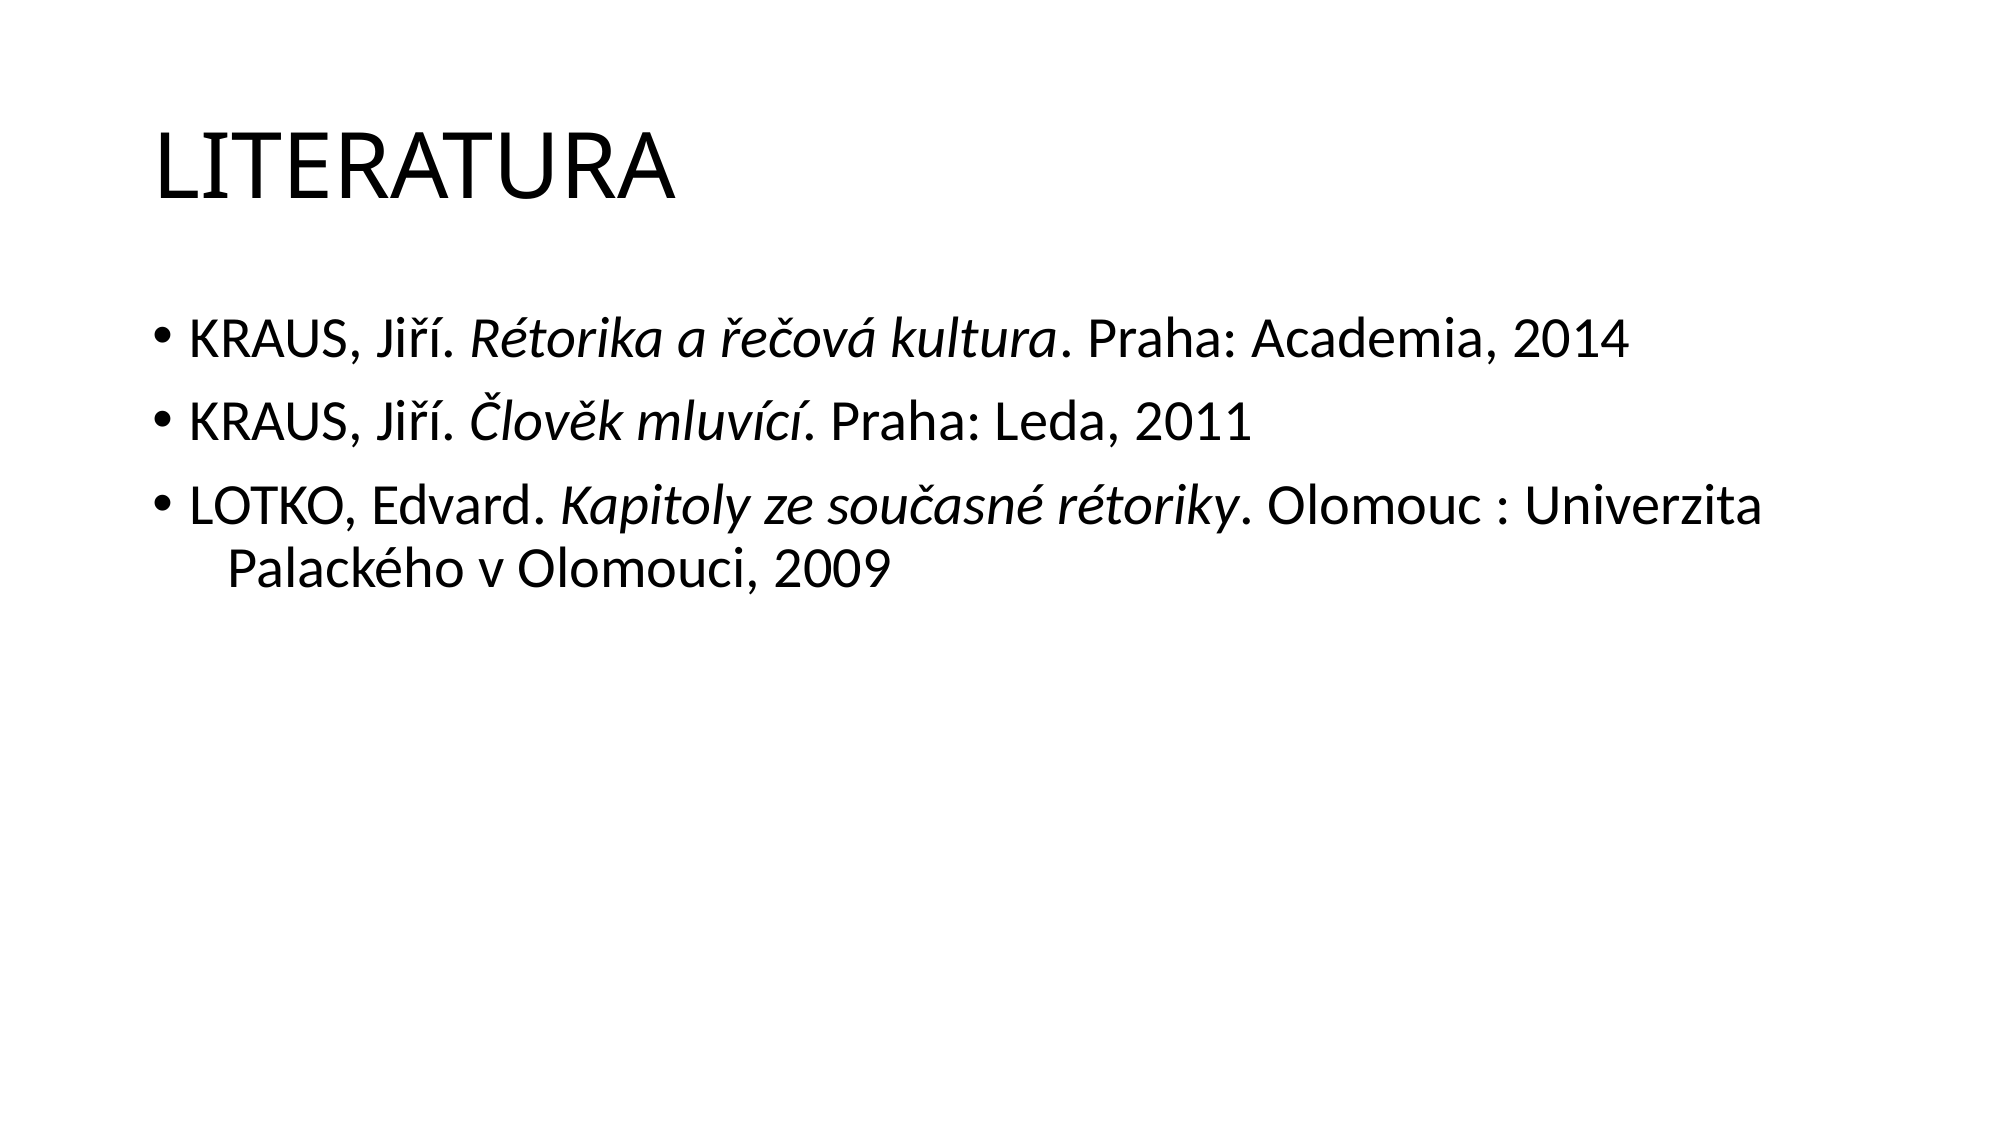

# LITERATURA
KRAUS, Jiří. Rétorika a řečová kultura. Praha: Academia, 2014
KRAUS, Jiří. Člověk mluvící. Praha: Leda, 2011
LOTKO, Edvard. Kapitoly ze současné rétoriky. Olomouc : Univerzita Palackého v Olomouci, 2009